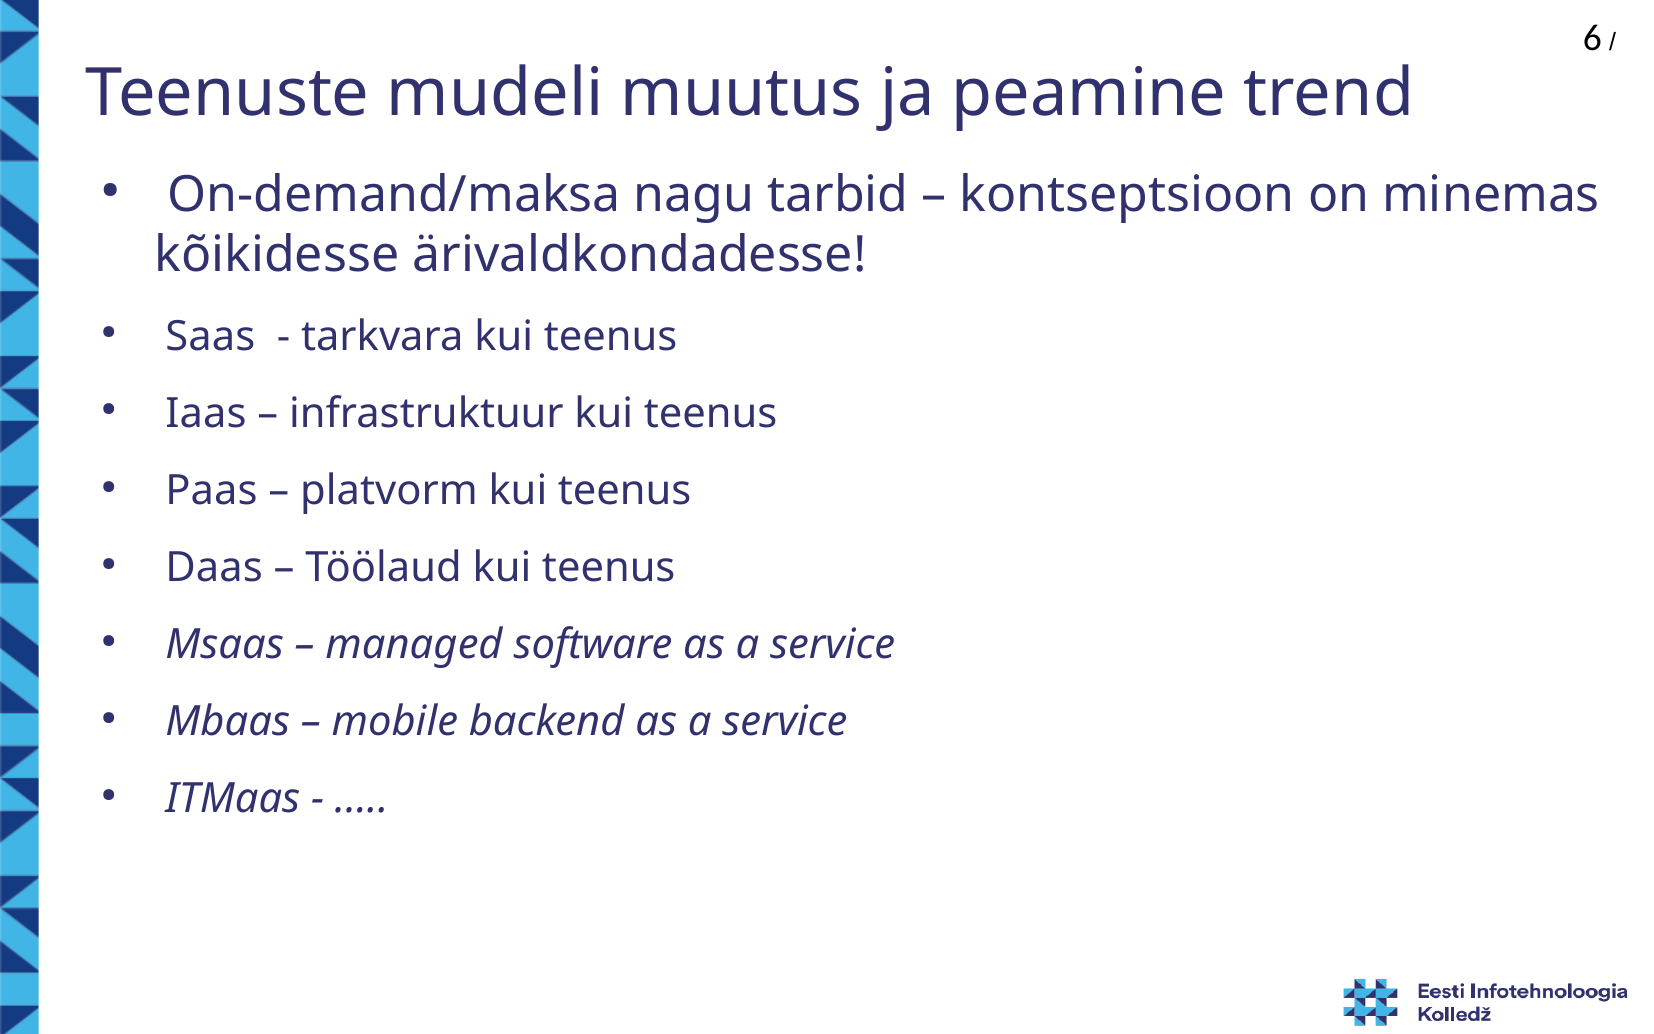

# Teenuste mudeli muutus ja peamine trend
 On-demand/maksa nagu tarbid – kontseptsioon on minemas kõikidesse ärivaldkondadesse!
 Saas - tarkvara kui teenus
 Iaas – infrastruktuur kui teenus
 Paas – platvorm kui teenus
 Daas – Töölaud kui teenus
 Msaas – managed software as a service
 Mbaas – mobile backend as a service
 ITMaas - .....